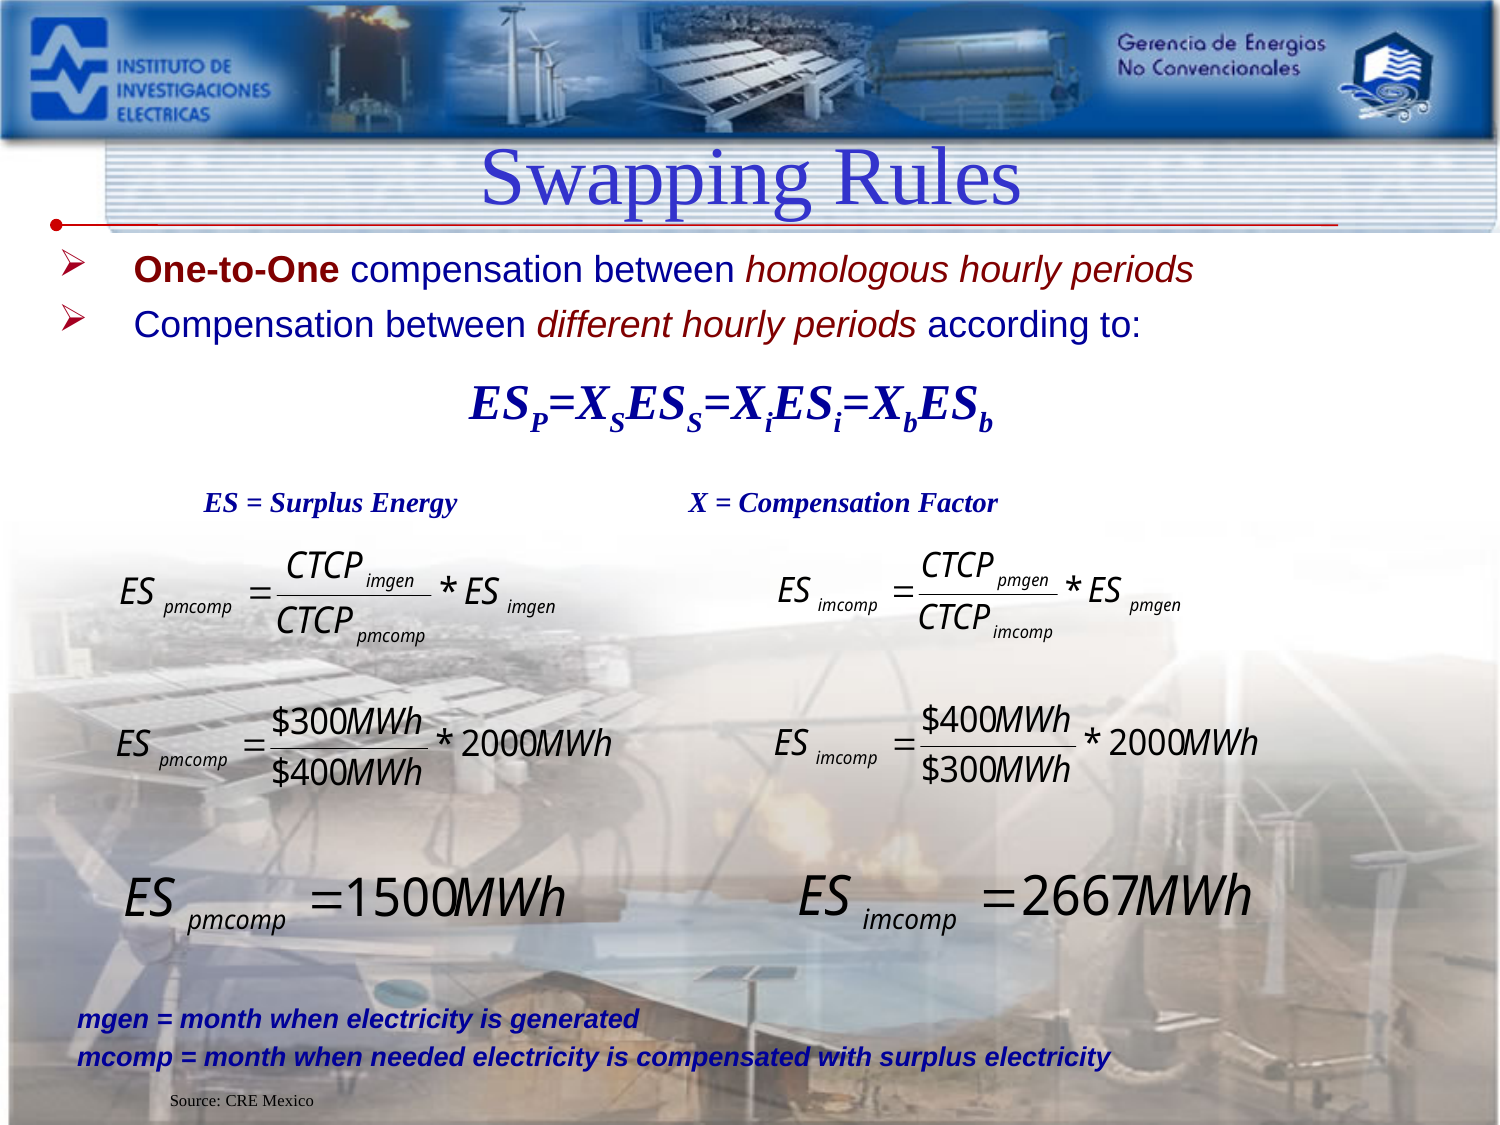

# Swapping Rules
One-to-One compensation between homologous hourly periods
Compensation between different hourly periods according to:
ESP=XSESS=XiESi=XbESb
 ES = Surplus Energy X = Compensation Factor
mgen = month when electricity is generated
mcomp = month when needed electricity is compensated with surplus electricity
Source: CRE Mexico